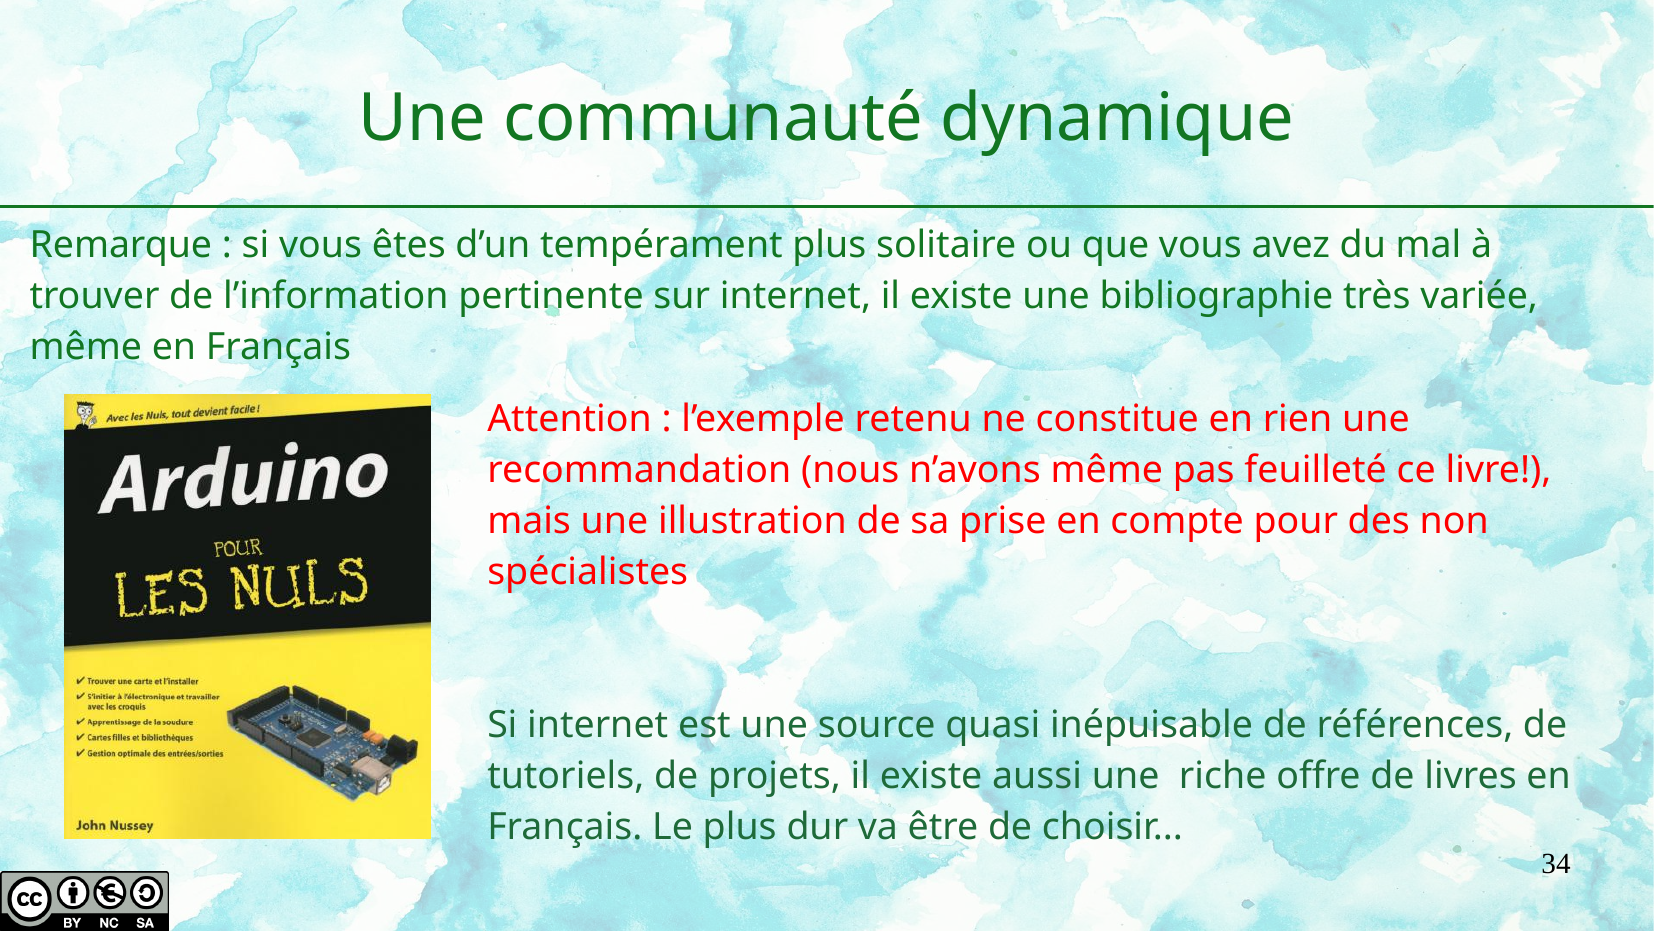

# Une communauté dynamique
Remarque : si vous êtes d’un tempérament plus solitaire ou que vous avez du mal à trouver de l’information pertinente sur internet, il existe une bibliographie très variée, même en Français
Attention : l’exemple retenu ne constitue en rien une recommandation (nous n’avons même pas feuilleté ce livre!), mais une illustration de sa prise en compte pour des non spécialistes
Si internet est une source quasi inépuisable de références, de tutoriels, de projets, il existe aussi une riche offre de livres en Français. Le plus dur va être de choisir...
34